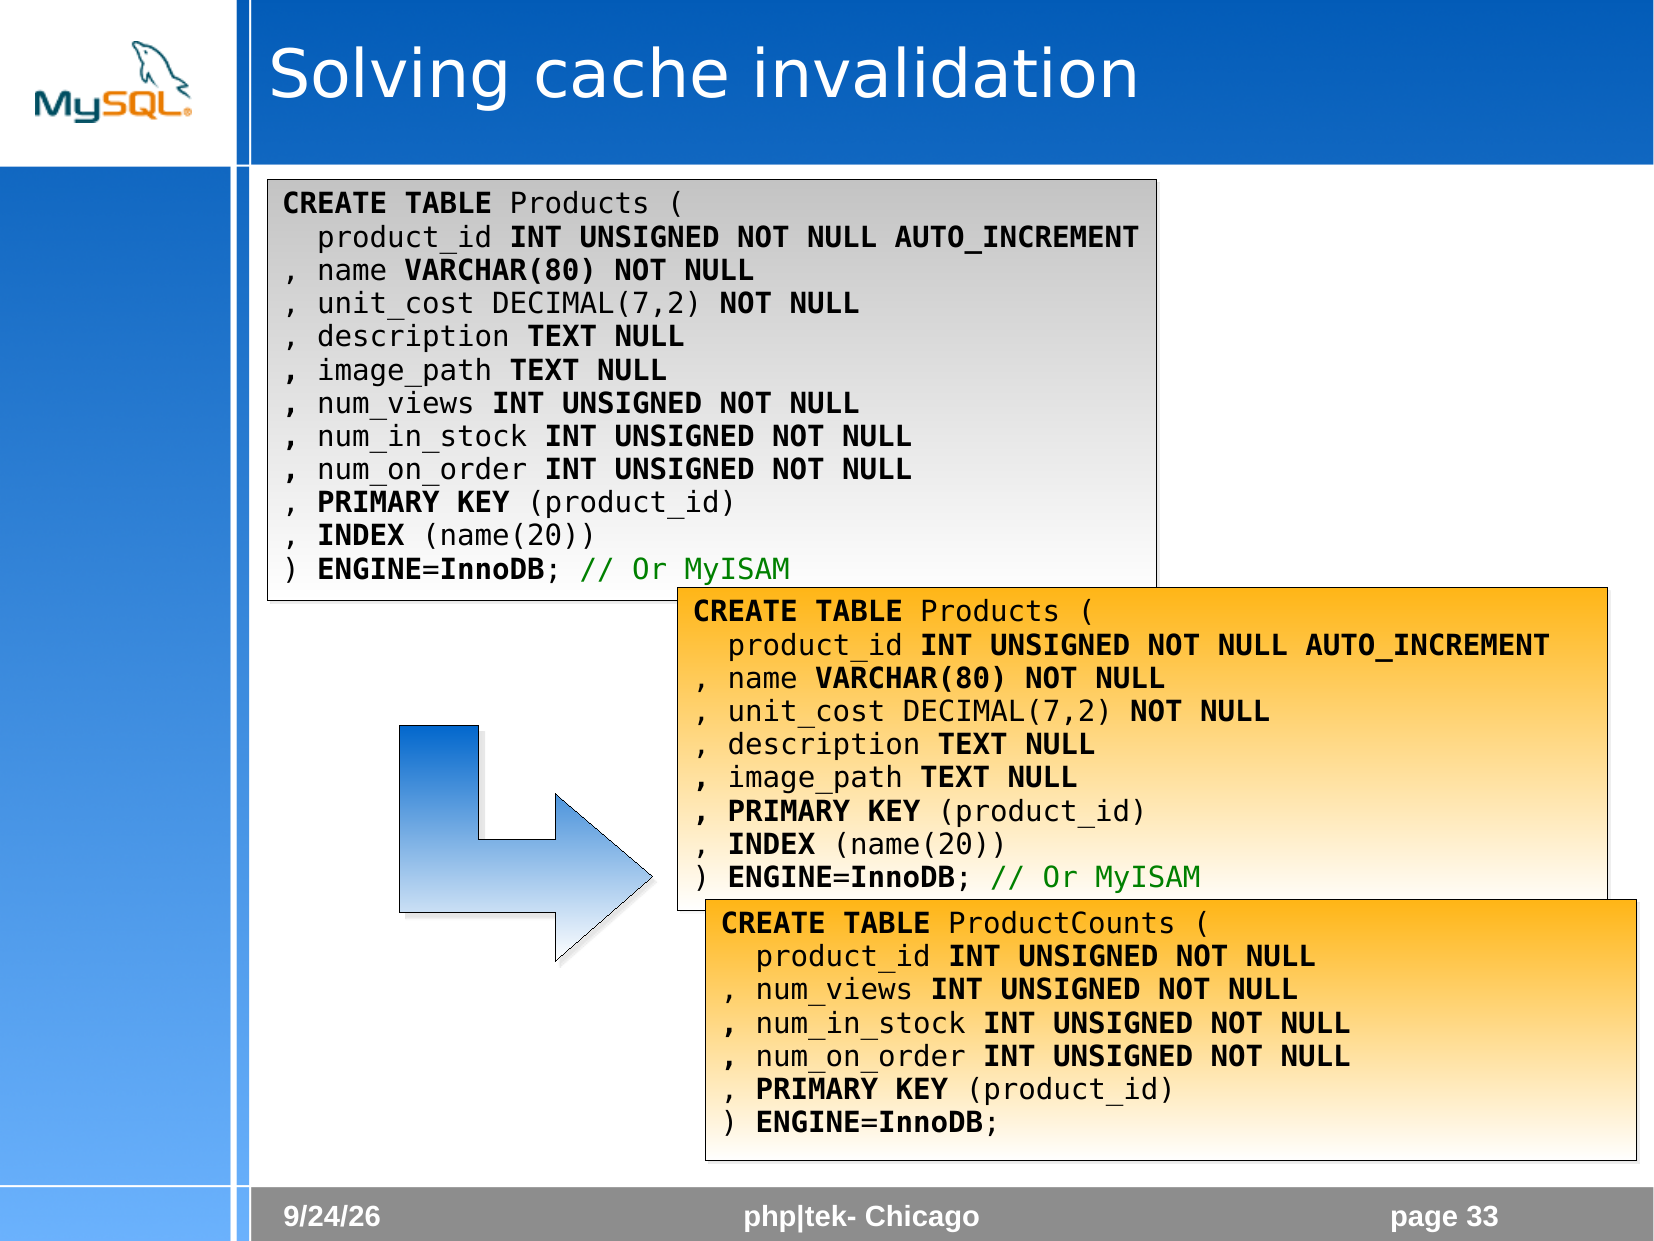

# Solving cache invalidation
CREATE TABLE Products (
 product_id INT UNSIGNED NOT NULL AUTO_INCREMENT
, name VARCHAR(80) NOT NULL
, unit_cost DECIMAL(7,2) NOT NULL
, description TEXT NULL
, image_path TEXT NULL
, num_views INT UNSIGNED NOT NULL
, num_in_stock INT UNSIGNED NOT NULL
, num_on_order INT UNSIGNED NOT NULL
, PRIMARY KEY (product_id)
, INDEX (name(20))
) ENGINE=InnoDB; // Or MyISAM
CREATE TABLE Products (
 product_id INT UNSIGNED NOT NULL AUTO_INCREMENT
, name VARCHAR(80) NOT NULL
, unit_cost DECIMAL(7,2) NOT NULL
, description TEXT NULL
, image_path TEXT NULL
, PRIMARY KEY (product_id)
, INDEX (name(20))
) ENGINE=InnoDB; // Or MyISAM
CREATE TABLE ProductCounts (
 product_id INT UNSIGNED NOT NULL
, num_views INT UNSIGNED NOT NULL
, num_in_stock INT UNSIGNED NOT NULL
, num_on_order INT UNSIGNED NOT NULL
, PRIMARY KEY (product_id)
) ENGINE=InnoDB;